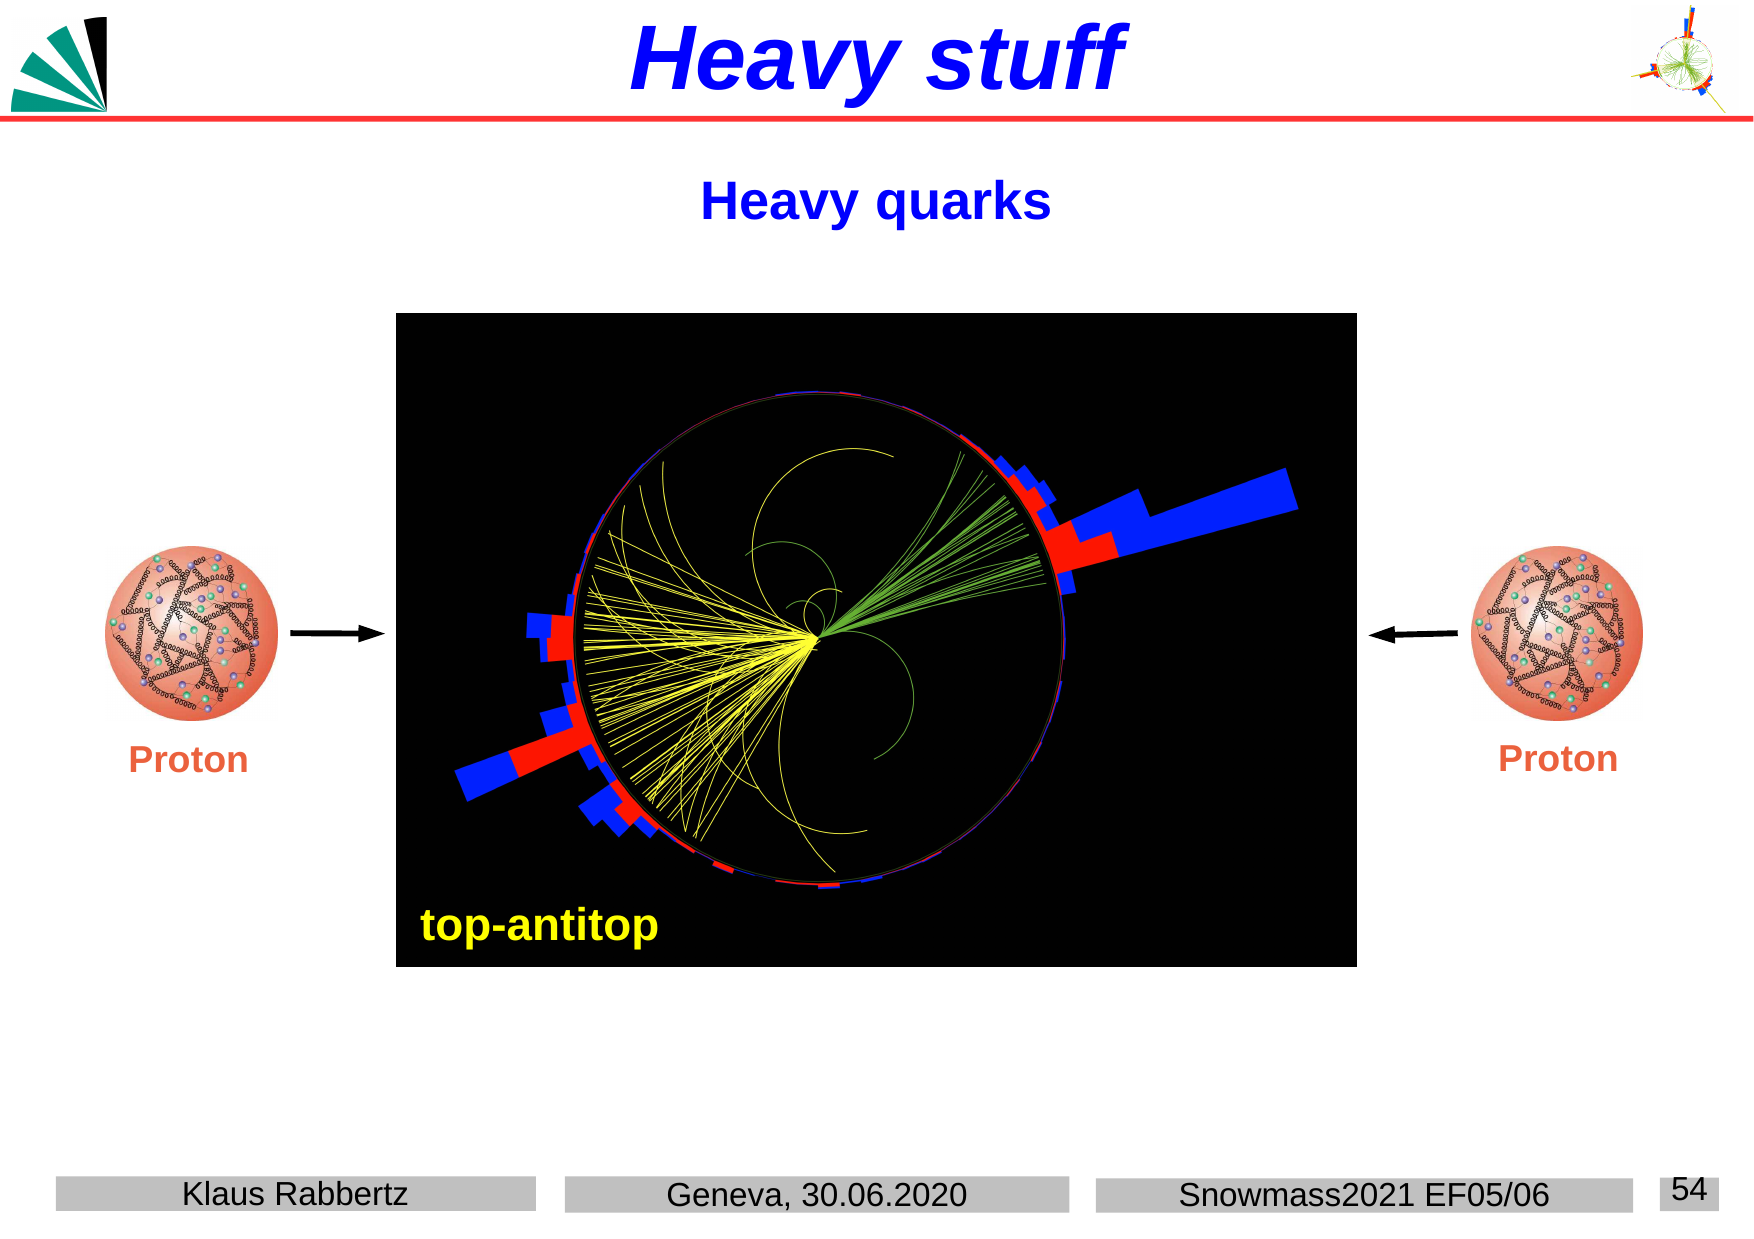

# Heavy stuff
Heavy quarks
Proton
Proton
top-antitop